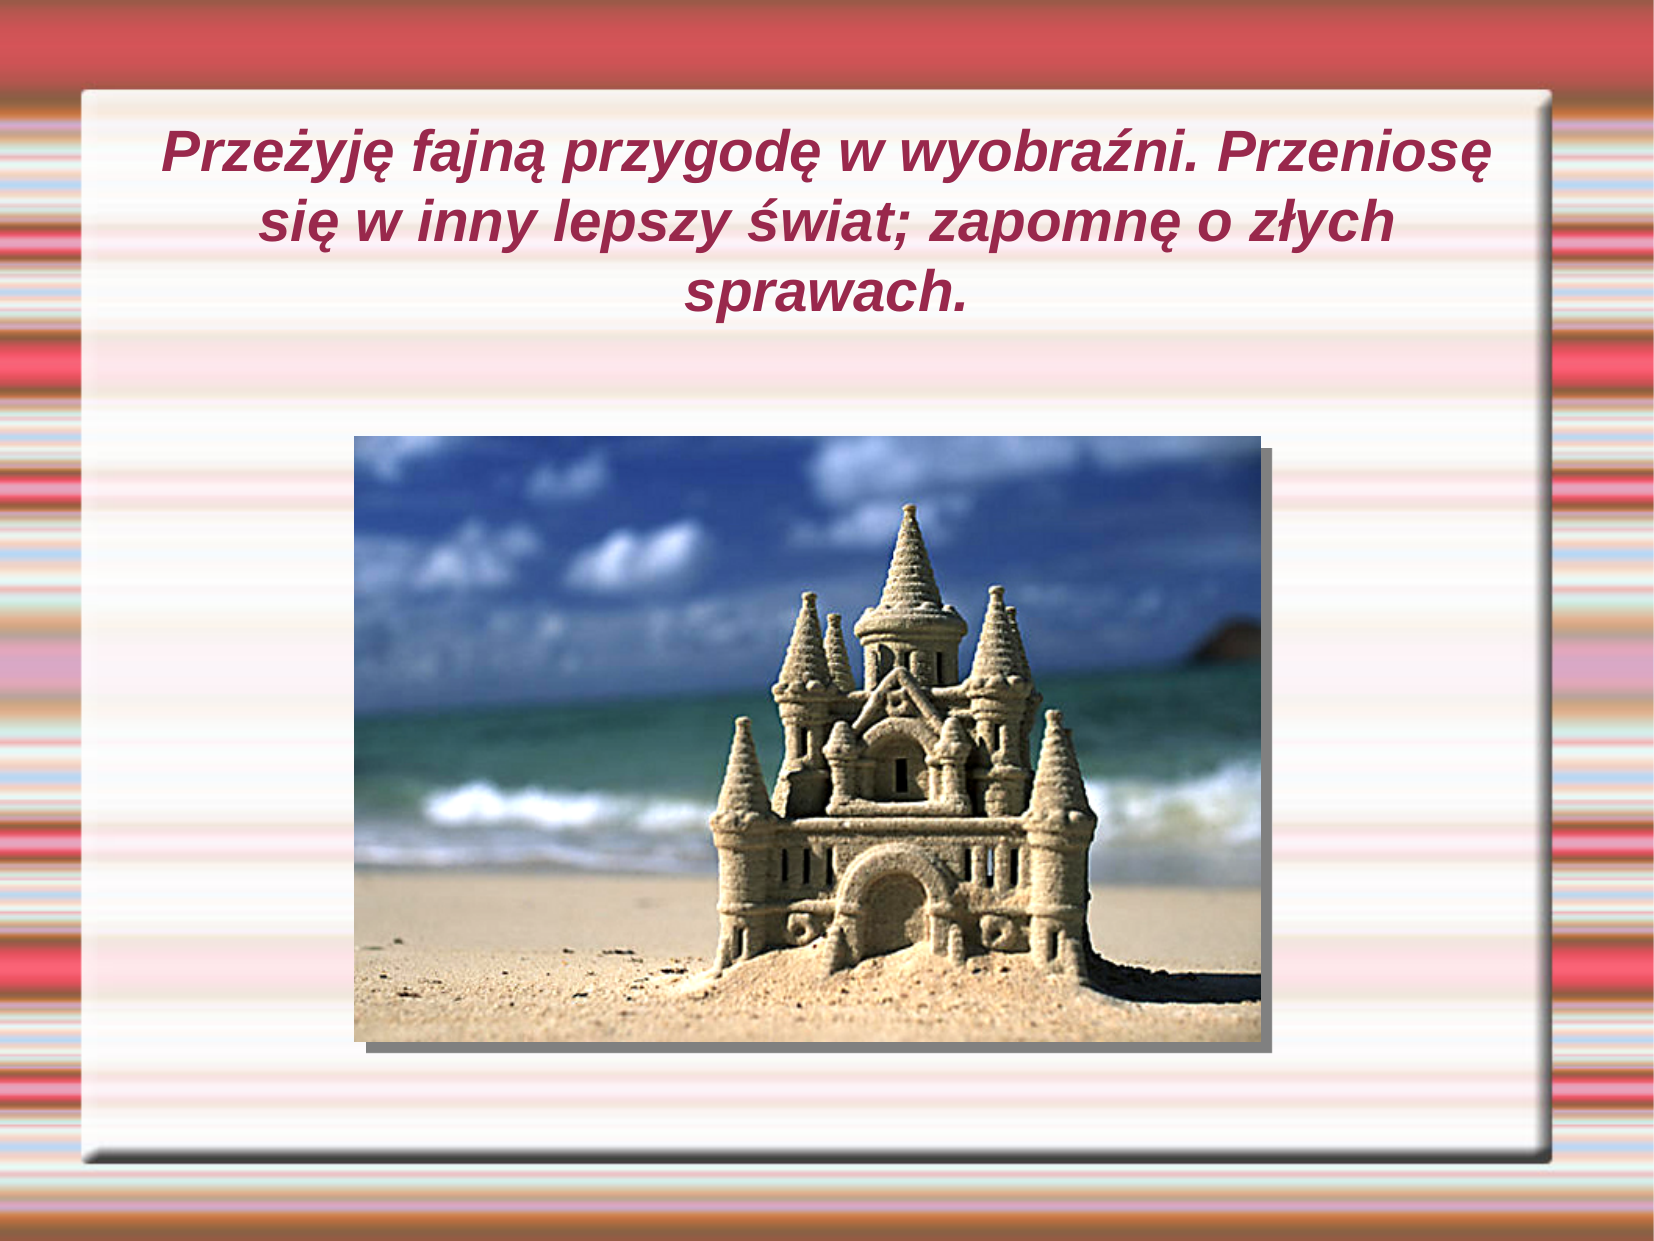

# Przeżyję fajną przygodę w wyobraźni. Przeniosę się w inny lepszy świat; zapomnę o złych sprawach.